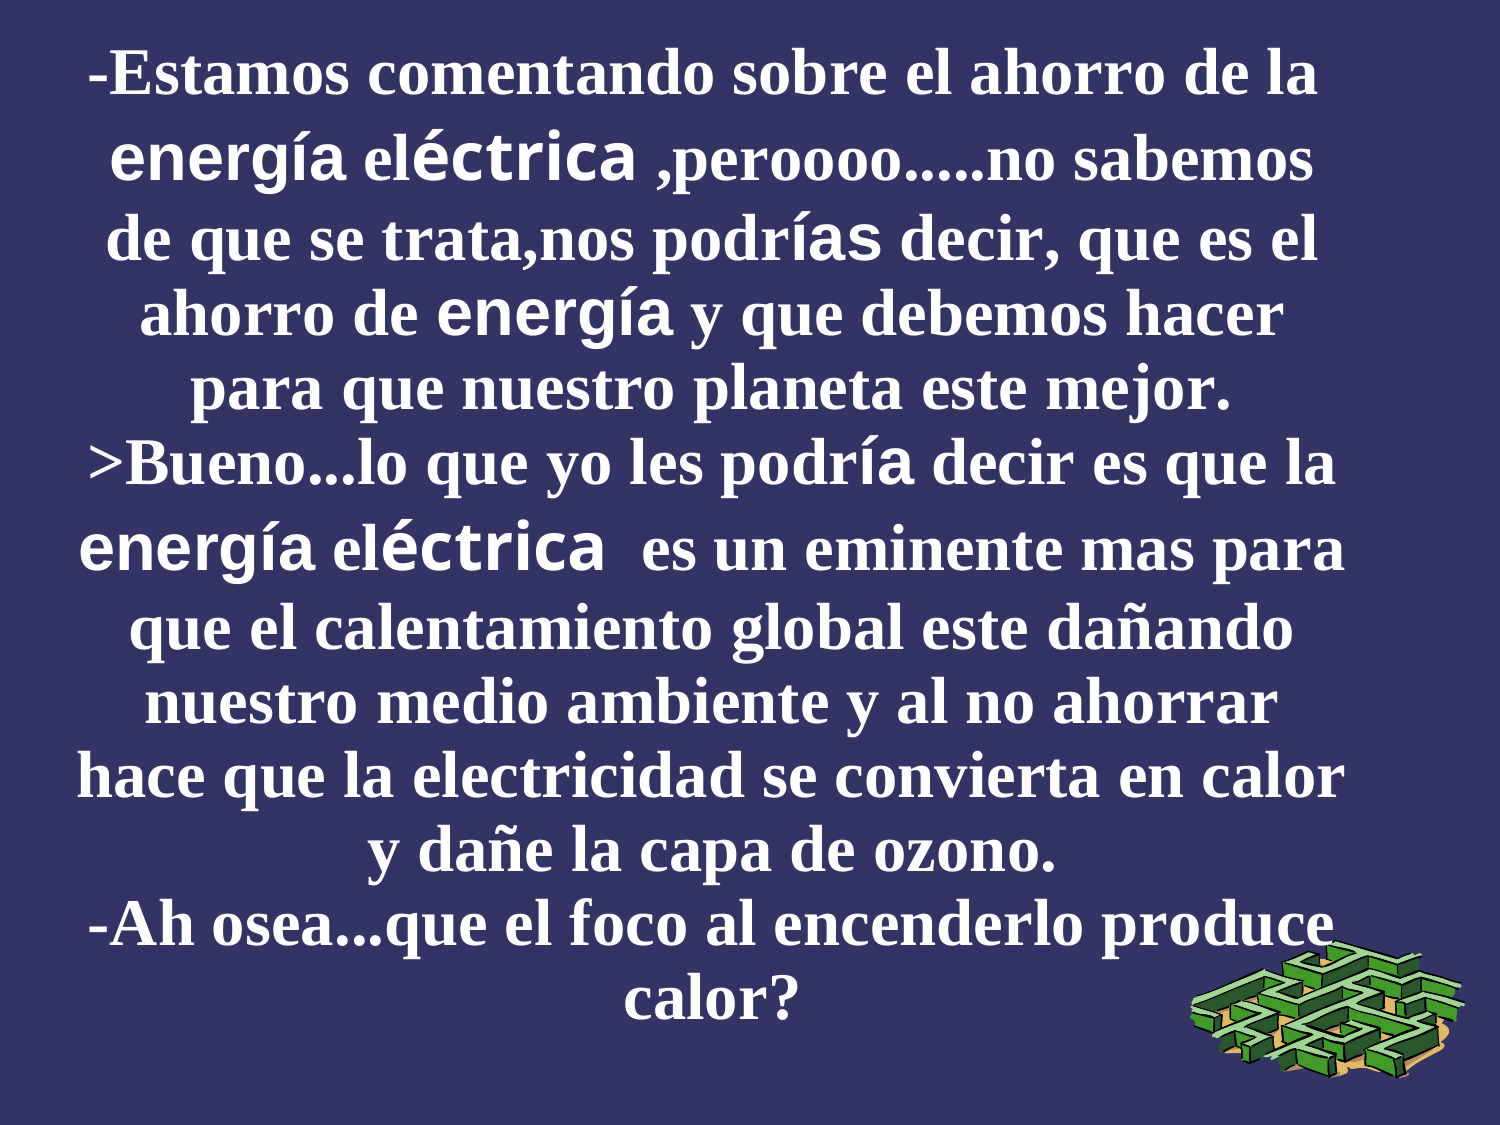

# -Estamos comentando sobre el ahorro de la energía eléctrica ,peroooo.....no sabemos de que se trata,nos podrías decir, que es el ahorro de energía y que debemos hacer para que nuestro planeta este mejor.
>Bueno...lo que yo les podría decir es que la energía eléctrica es un eminente mas para que el calentamiento global este dañando nuestro medio ambiente y al no ahorrar hace que la electricidad se convierta en calor y dañe la capa de ozono.
-Ah osea...que el foco al encenderlo produce calor?